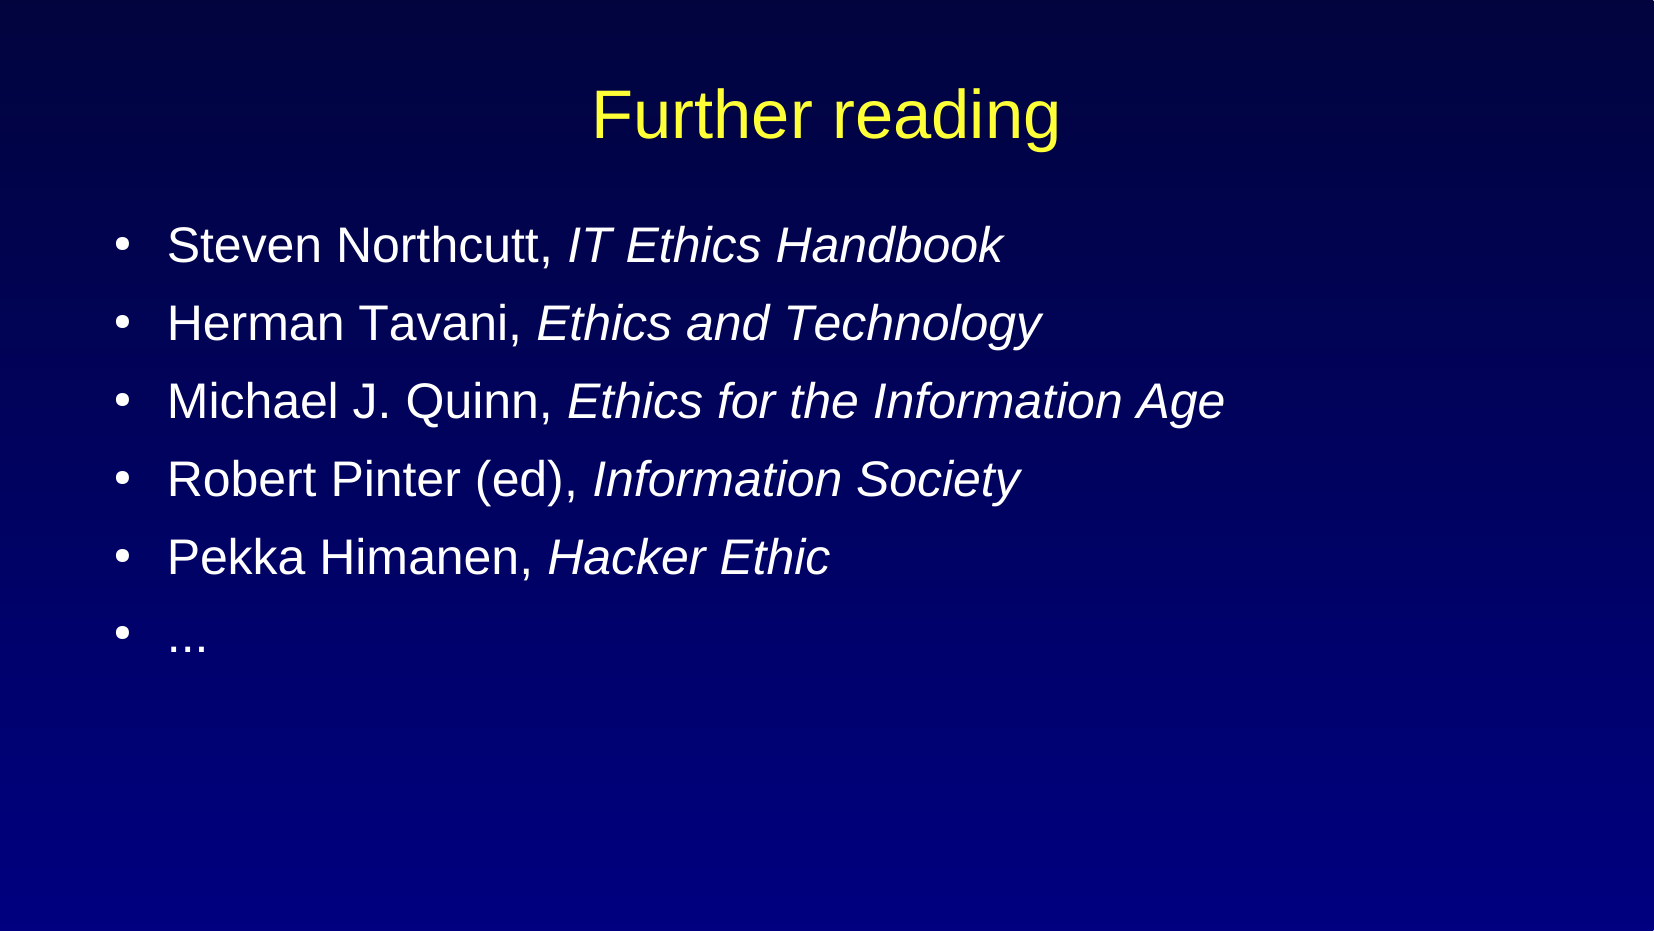

# Further reading
Steven Northcutt, IT Ethics Handbook
Herman Tavani, Ethics and Technology
Michael J. Quinn, Ethics for the Information Age
Robert Pinter (ed), Information Society
Pekka Himanen, Hacker Ethic
...